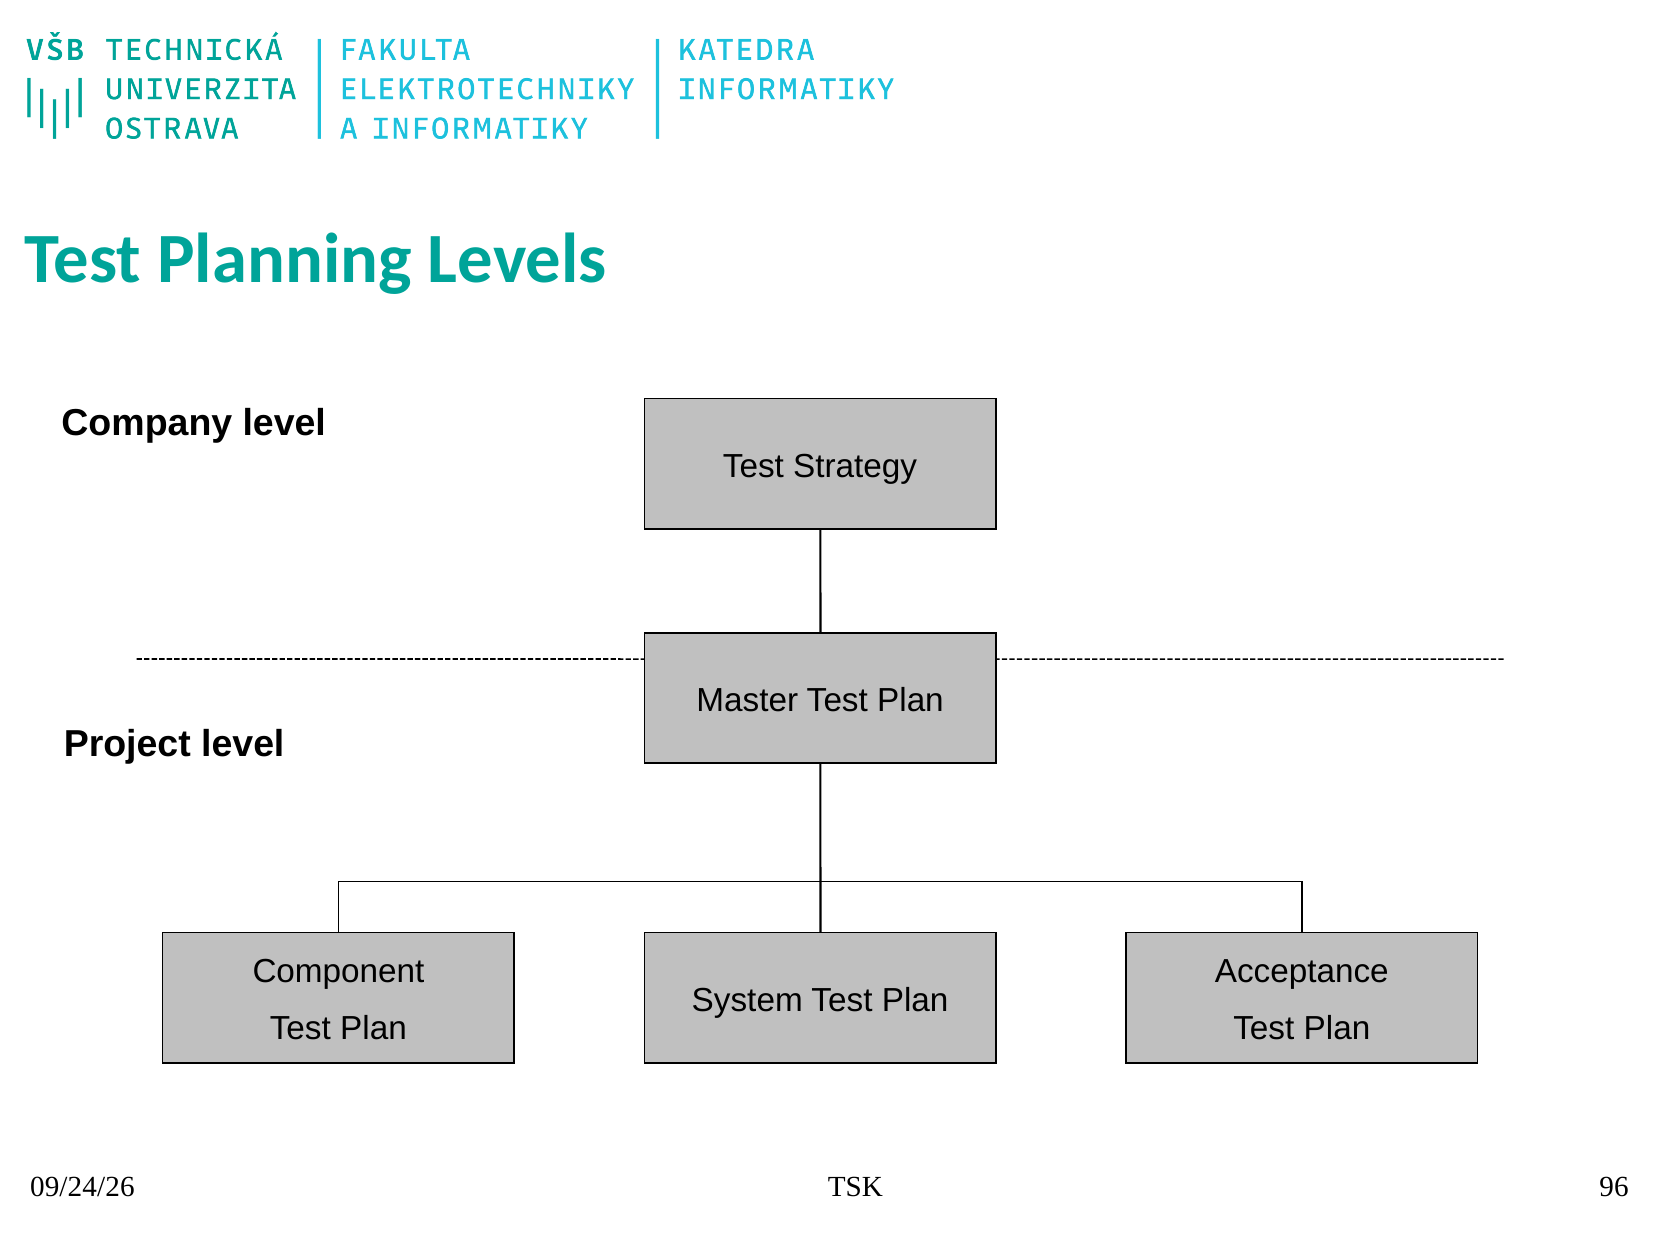

# Test Planning Levels
Company level
Test Strategy
Master Test Plan
Project level
Component
Test Plan
System Test Plan
Acceptance
Test Plan
TSK
96